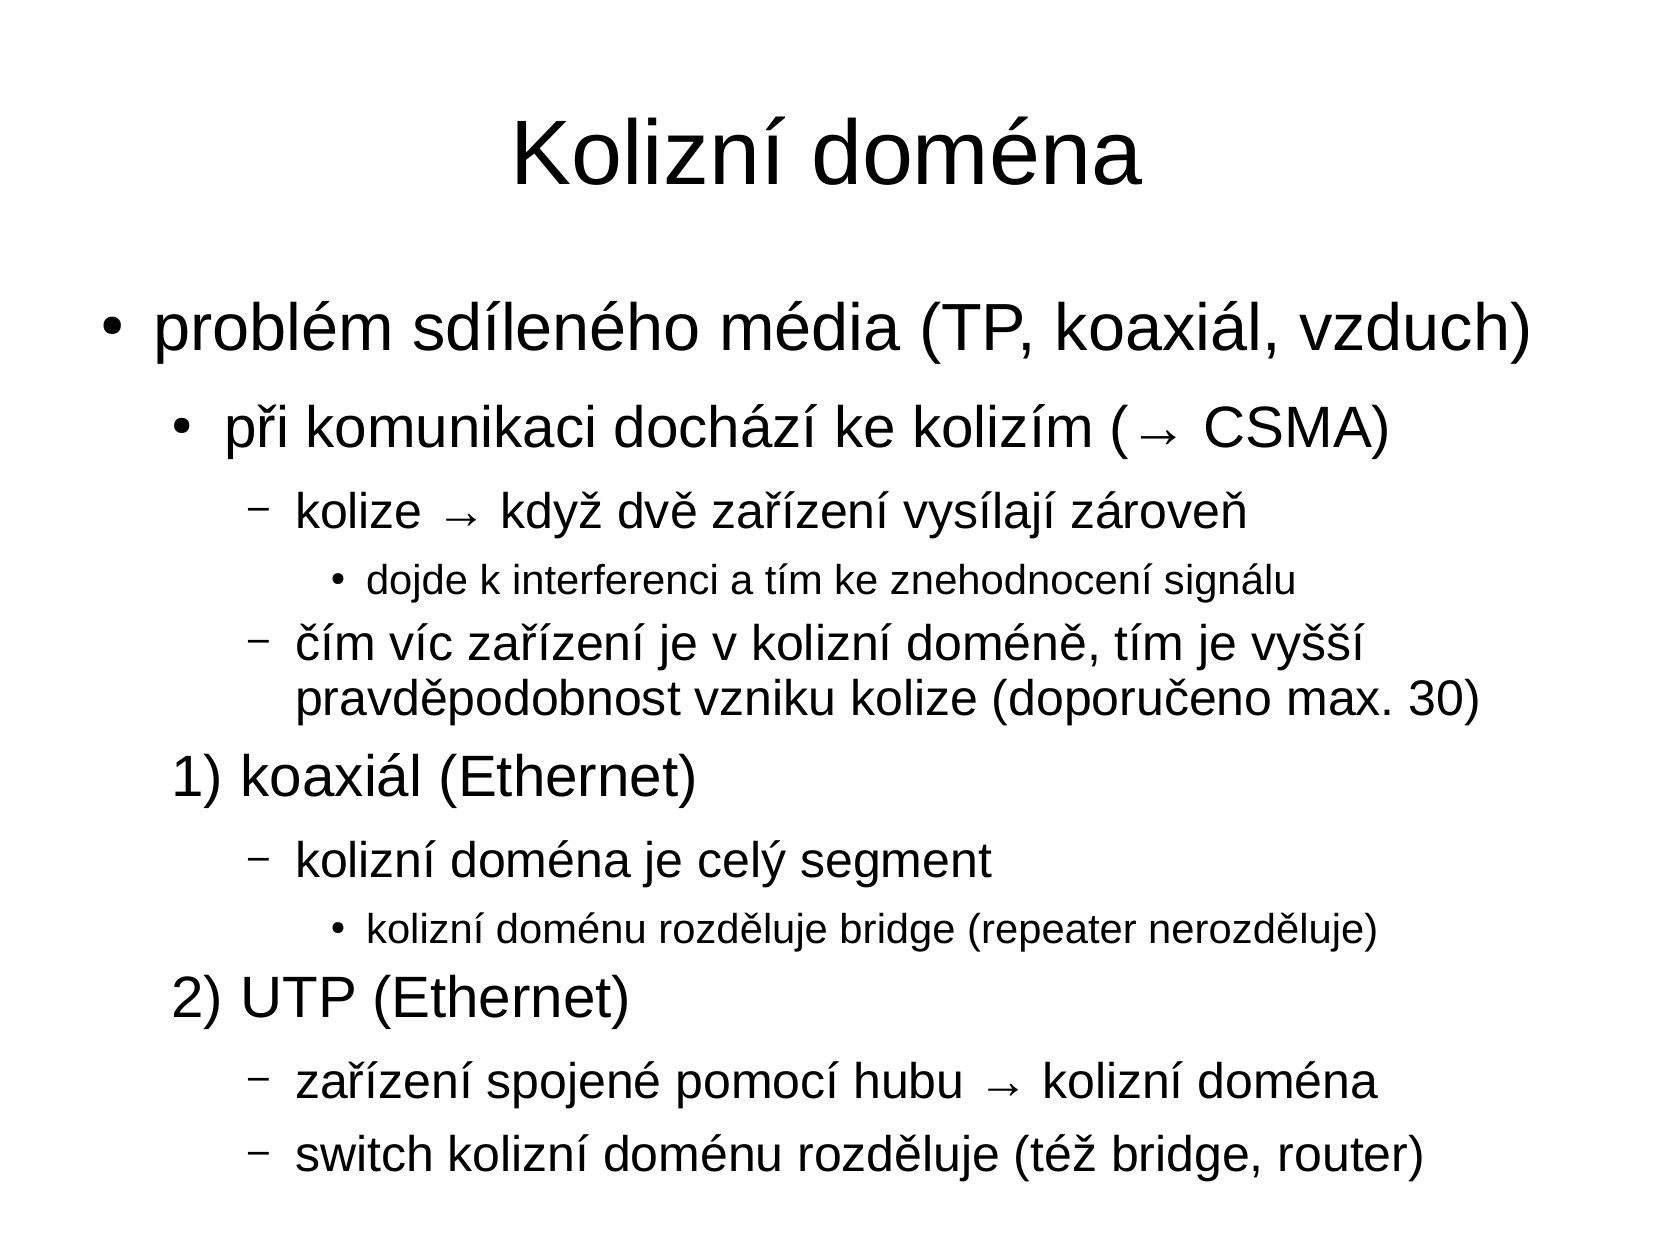

# Kolizní doména
problém sdíleného média (TP, koaxiál, vzduch)
při komunikaci dochází ke kolizím (→ CSMA)
kolize → když dvě zařízení vysílají zároveň
dojde k interferenci a tím ke znehodnocení signálu
čím víc zařízení je v kolizní doméně, tím je vyšší pravděpodobnost vzniku kolize (doporučeno max. 30)
 koaxiál (Ethernet)
kolizní doména je celý segment
kolizní doménu rozděluje bridge (repeater nerozděluje)
 UTP (Ethernet)
zařízení spojené pomocí hubu → kolizní doména
switch kolizní doménu rozděluje (též bridge, router)